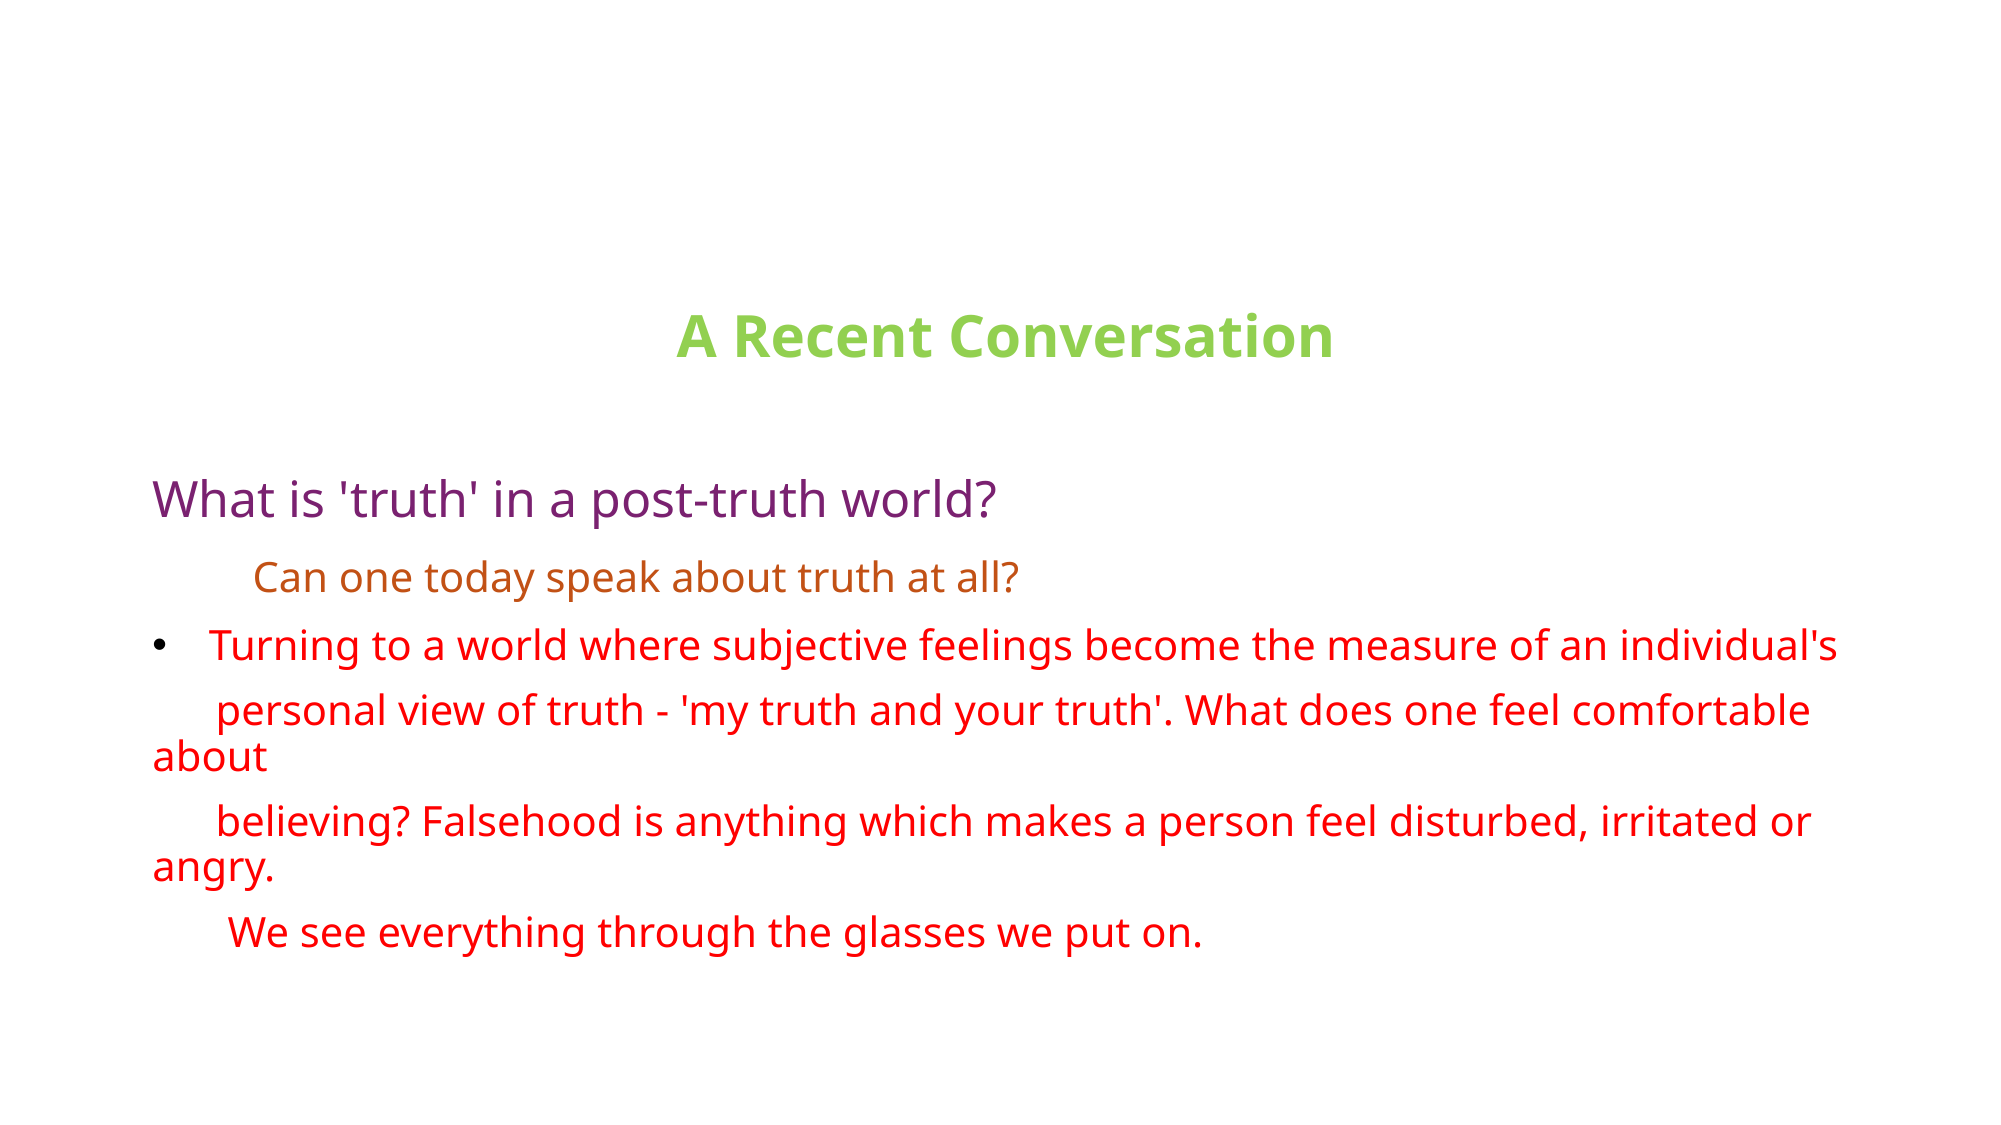

#
         A Recent Conversation
What is 'truth' in a post-truth world?
  Can one today speak about truth at all?
Turning to a world where subjective feelings become the measure of an individual's
  personal view of truth - 'my truth and your truth'. What does one feel comfortable about
  believing? Falsehood is anything which makes a person feel disturbed, irritated or angry.
 We see everything through the glasses we put on.